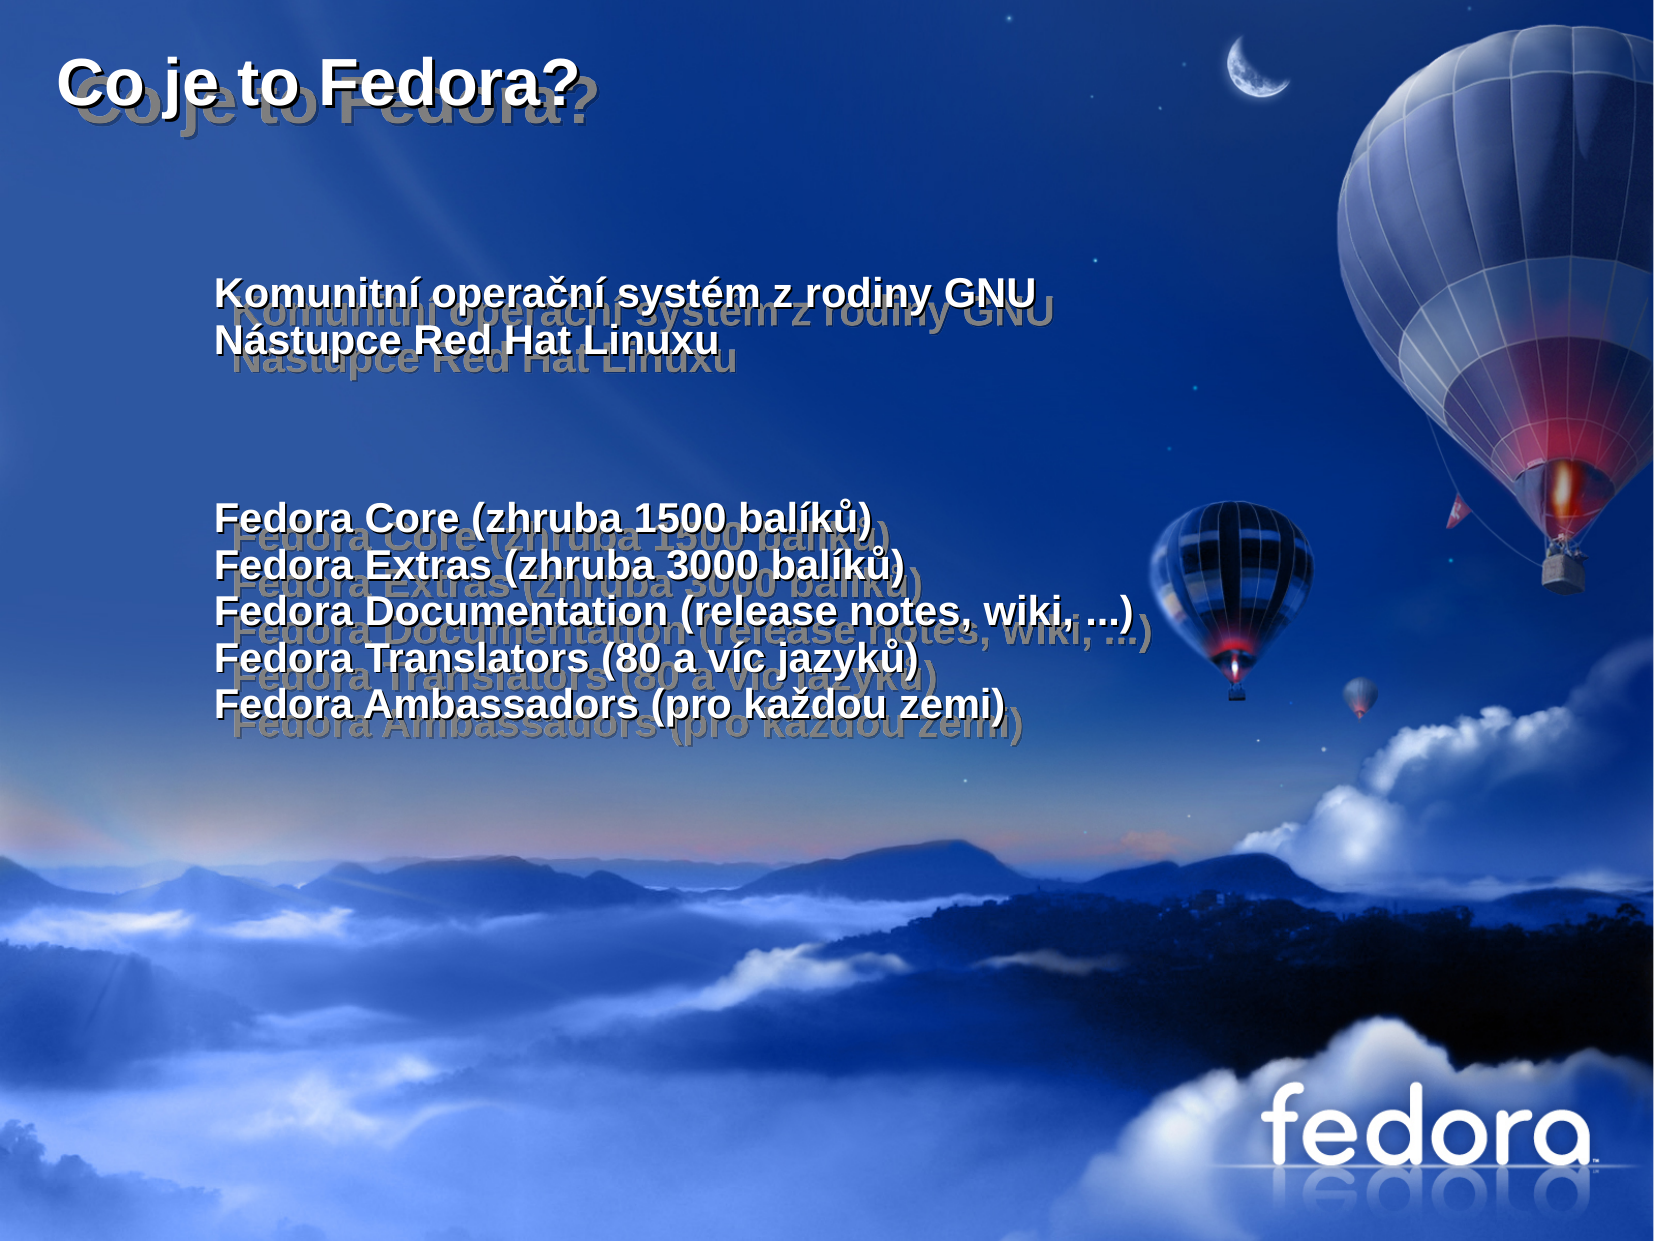

Co je to Fedora?
 Komunitní operační systém z rodiny GNU
 Nástupce Red Hat Linuxu
 Fedora Core (zhruba 1500 balíků)
 Fedora Extras (zhruba 3000 balíků)
 Fedora Documentation (release notes, wiki, ...)
 Fedora Translators (80 a víc jazyků)
 Fedora Ambassadors (pro každou zemi)